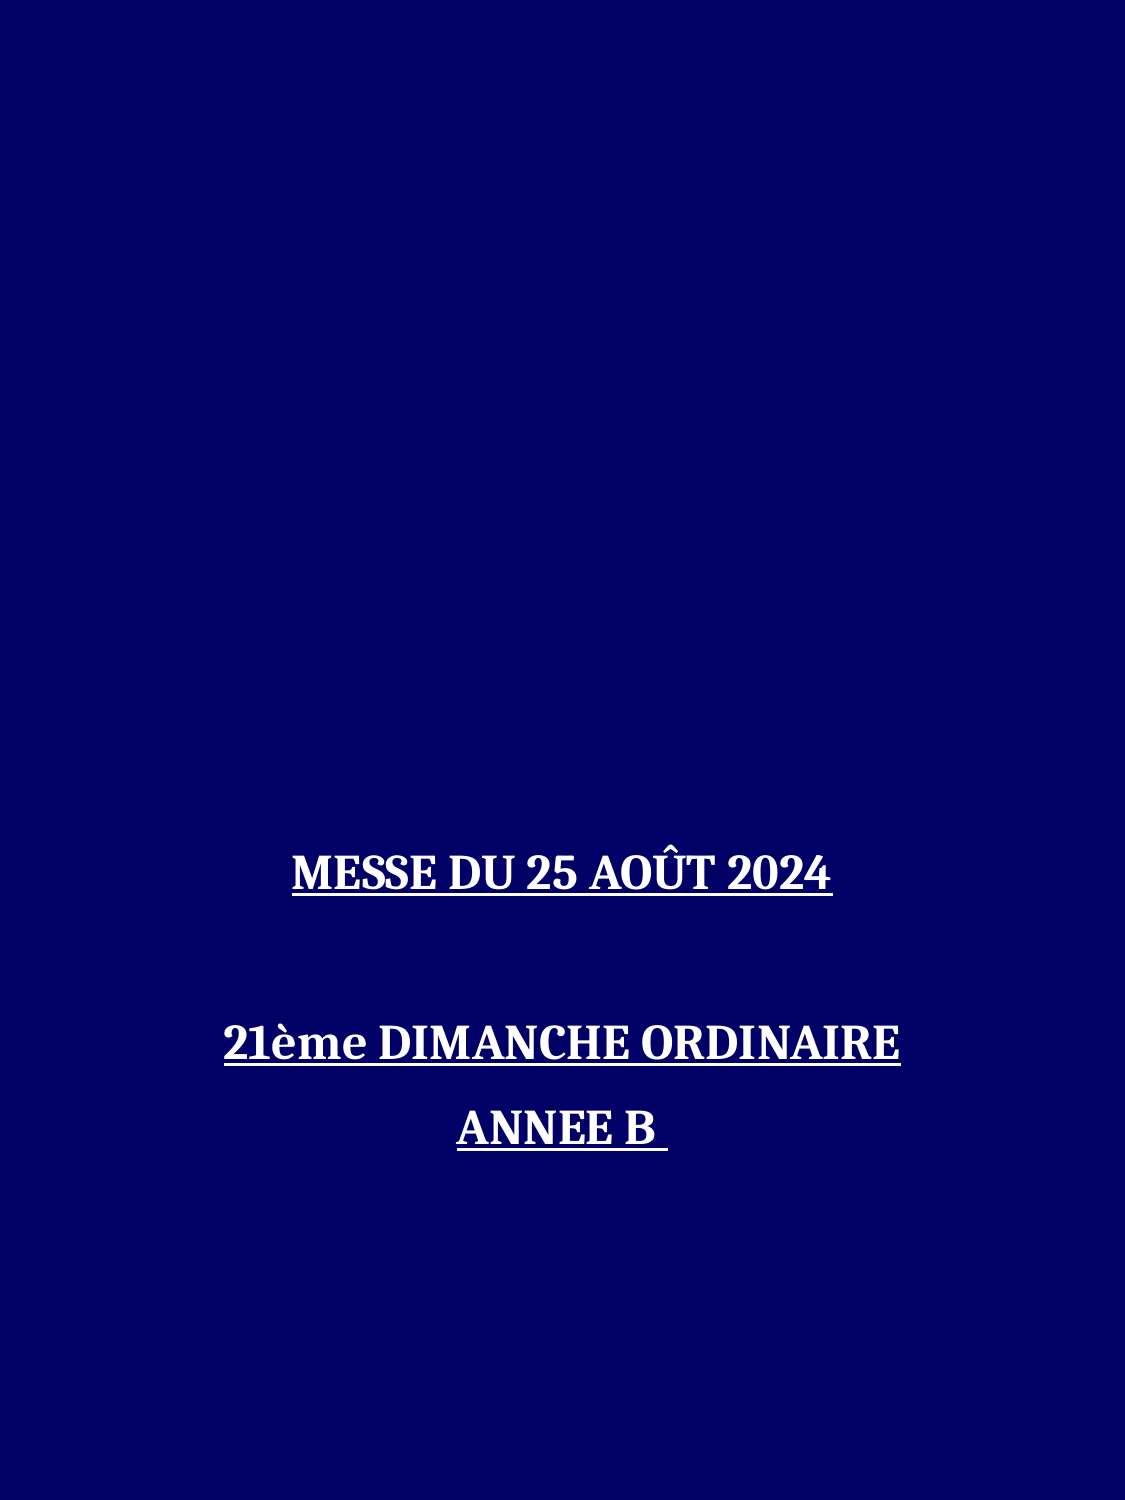

MESSE DU 25 AOÛT 2024
21ème DIMANCHE ORDINAIRE
ANNEE B